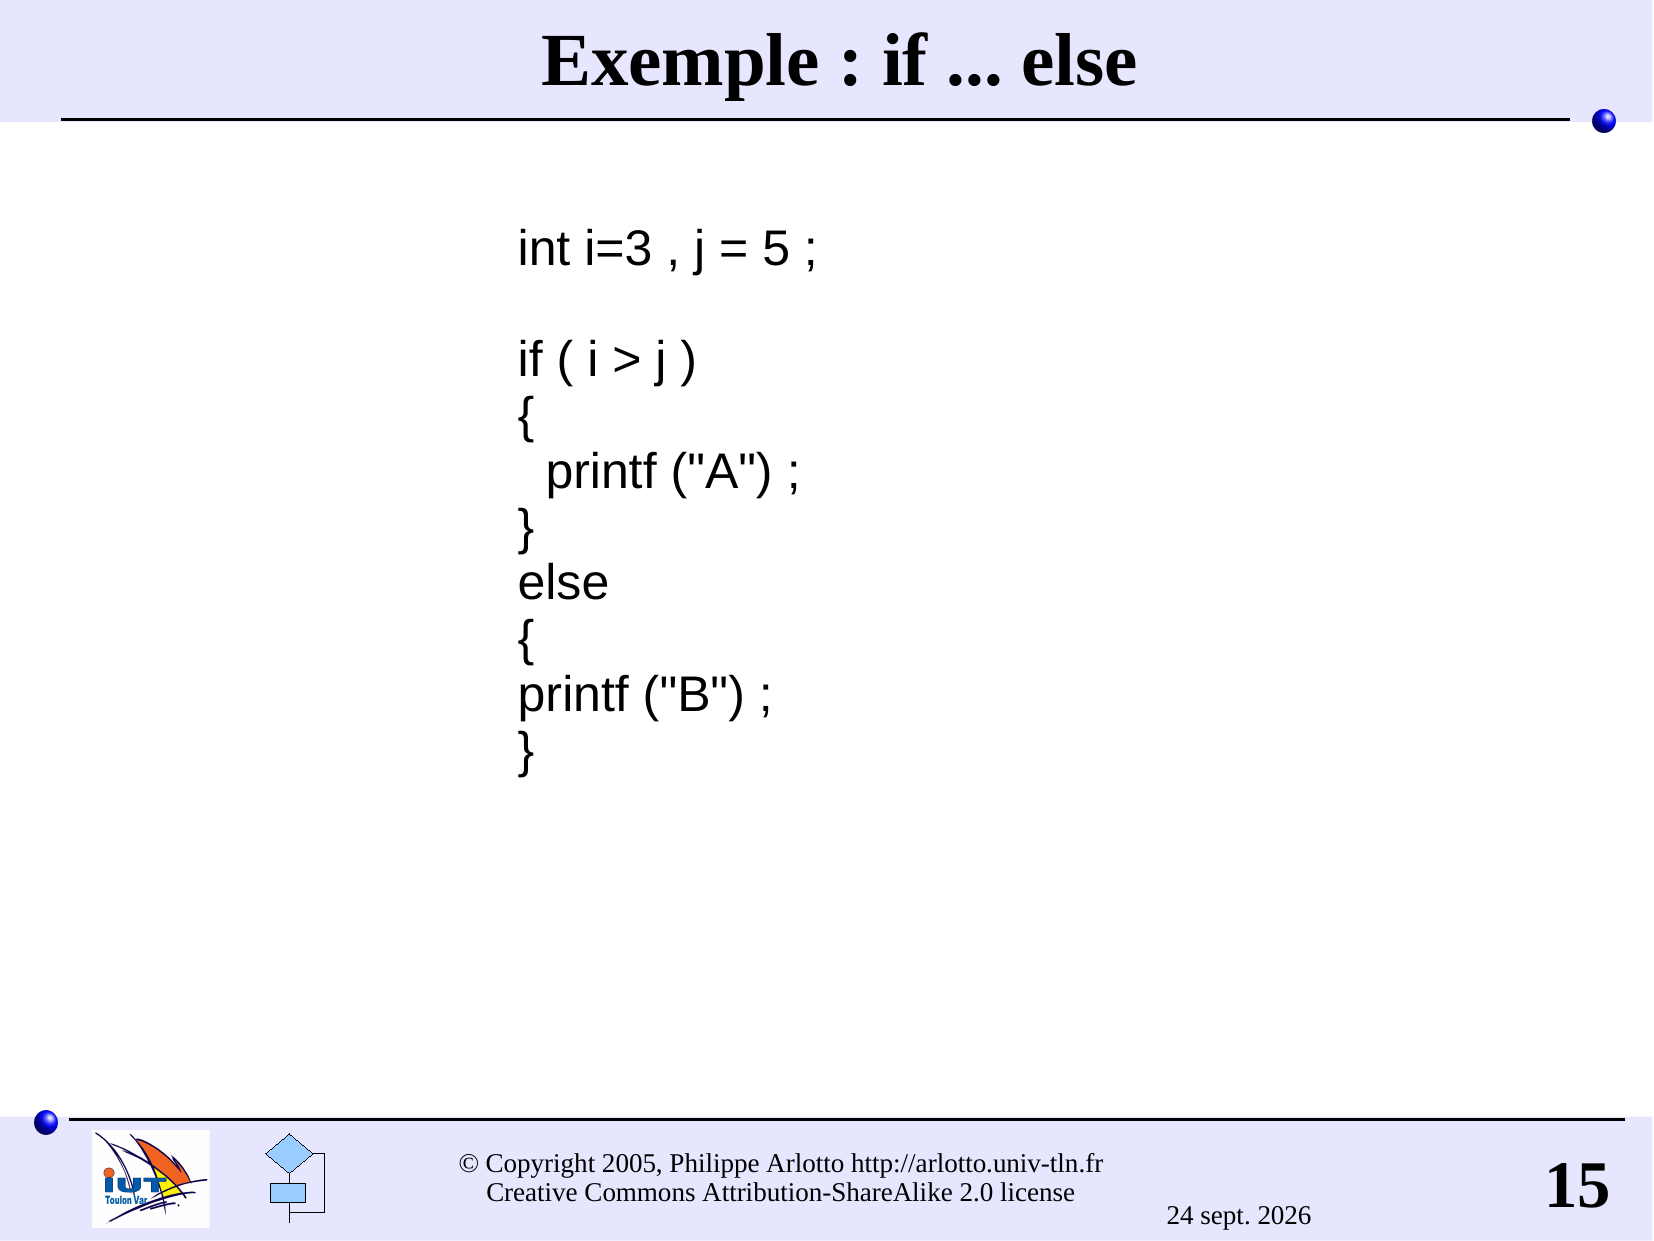

# Exemple : if ... else
int i=3 , j = 5 ;
if ( i > j )
{
 printf ("A") ;
}
else
{
printf ("B") ;
}